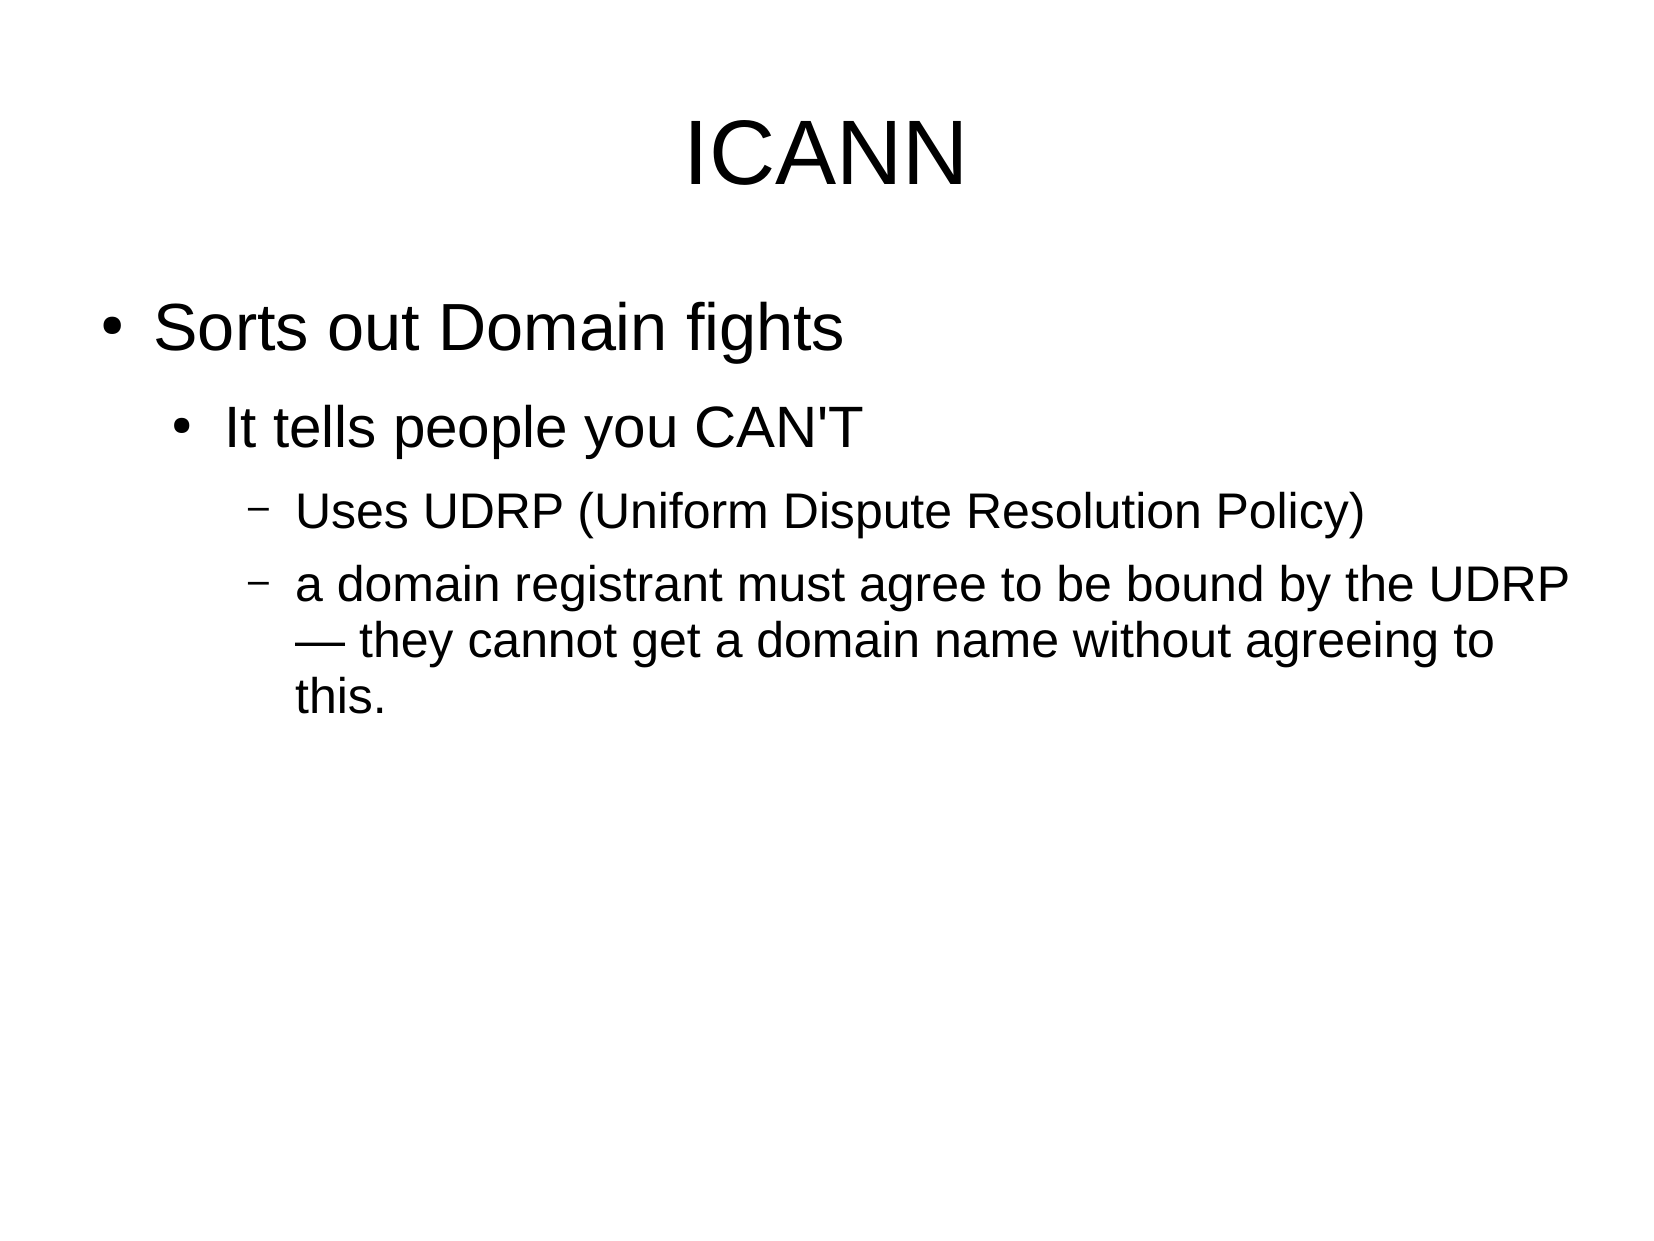

# ICANN
Sorts out Domain fights
It tells people you CAN'T
Uses UDRP (Uniform Dispute Resolution Policy)
a domain registrant must agree to be bound by the UDRP — they cannot get a domain name without agreeing to this.